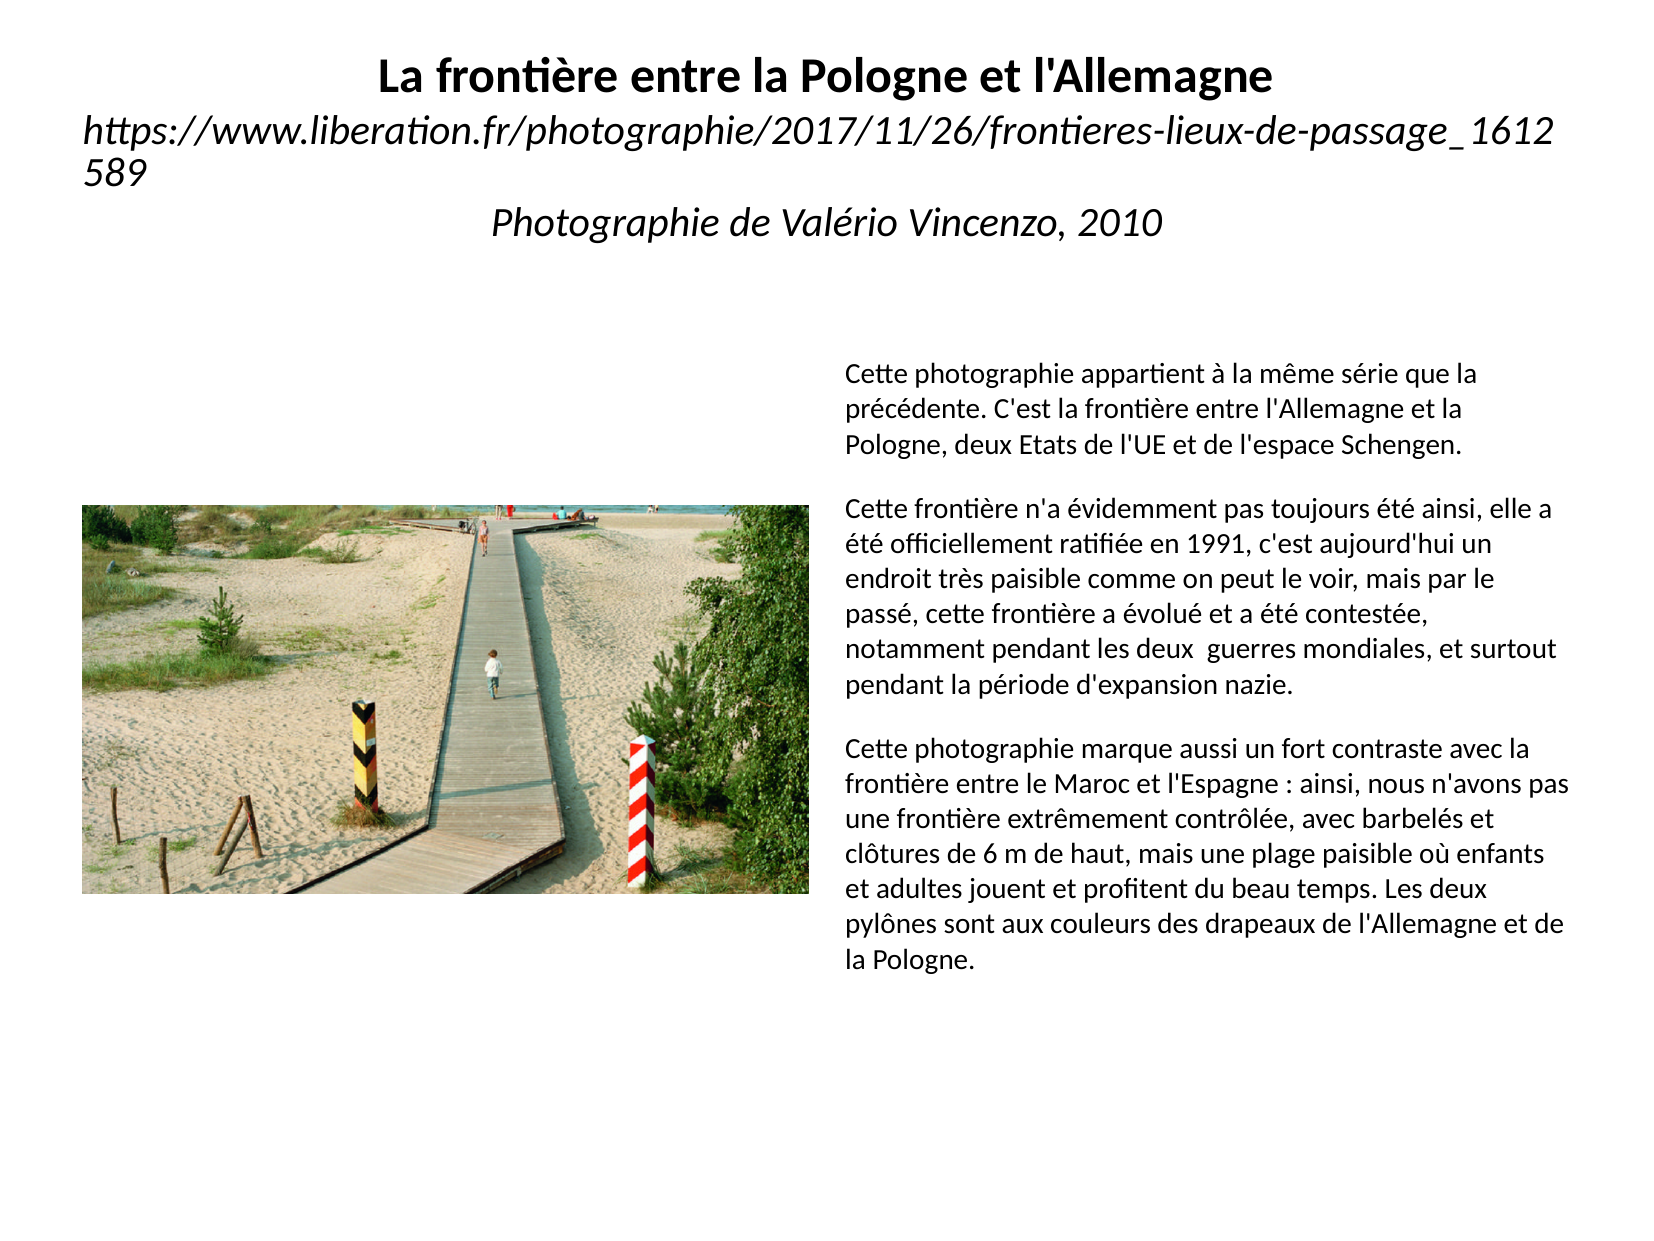

# La frontière entre la Pologne et l'Allemagne https://www.liberation.fr/photographie/2017/11/26/frontieres-lieux-de-passage_1612589Photographie de Valério Vincenzo, 2010
Cette photographie appartient à la même série que la précédente. C'est la frontière entre l'Allemagne et la Pologne, deux Etats de l'UE et de l'espace Schengen.
Cette frontière n'a évidemment pas toujours été ainsi, elle a été officiellement ratifiée en 1991, c'est aujourd'hui un endroit très paisible comme on peut le voir, mais par le passé, cette frontière a évolué et a été contestée, notamment pendant les deux guerres mondiales, et surtout pendant la période d'expansion nazie.
Cette photographie marque aussi un fort contraste avec la frontière entre le Maroc et l'Espagne : ainsi, nous n'avons pas une frontière extrêmement contrôlée, avec barbelés et clôtures de 6 m de haut, mais une plage paisible où enfants et adultes jouent et profitent du beau temps. Les deux pylônes sont aux couleurs des drapeaux de l'Allemagne et de la Pologne.